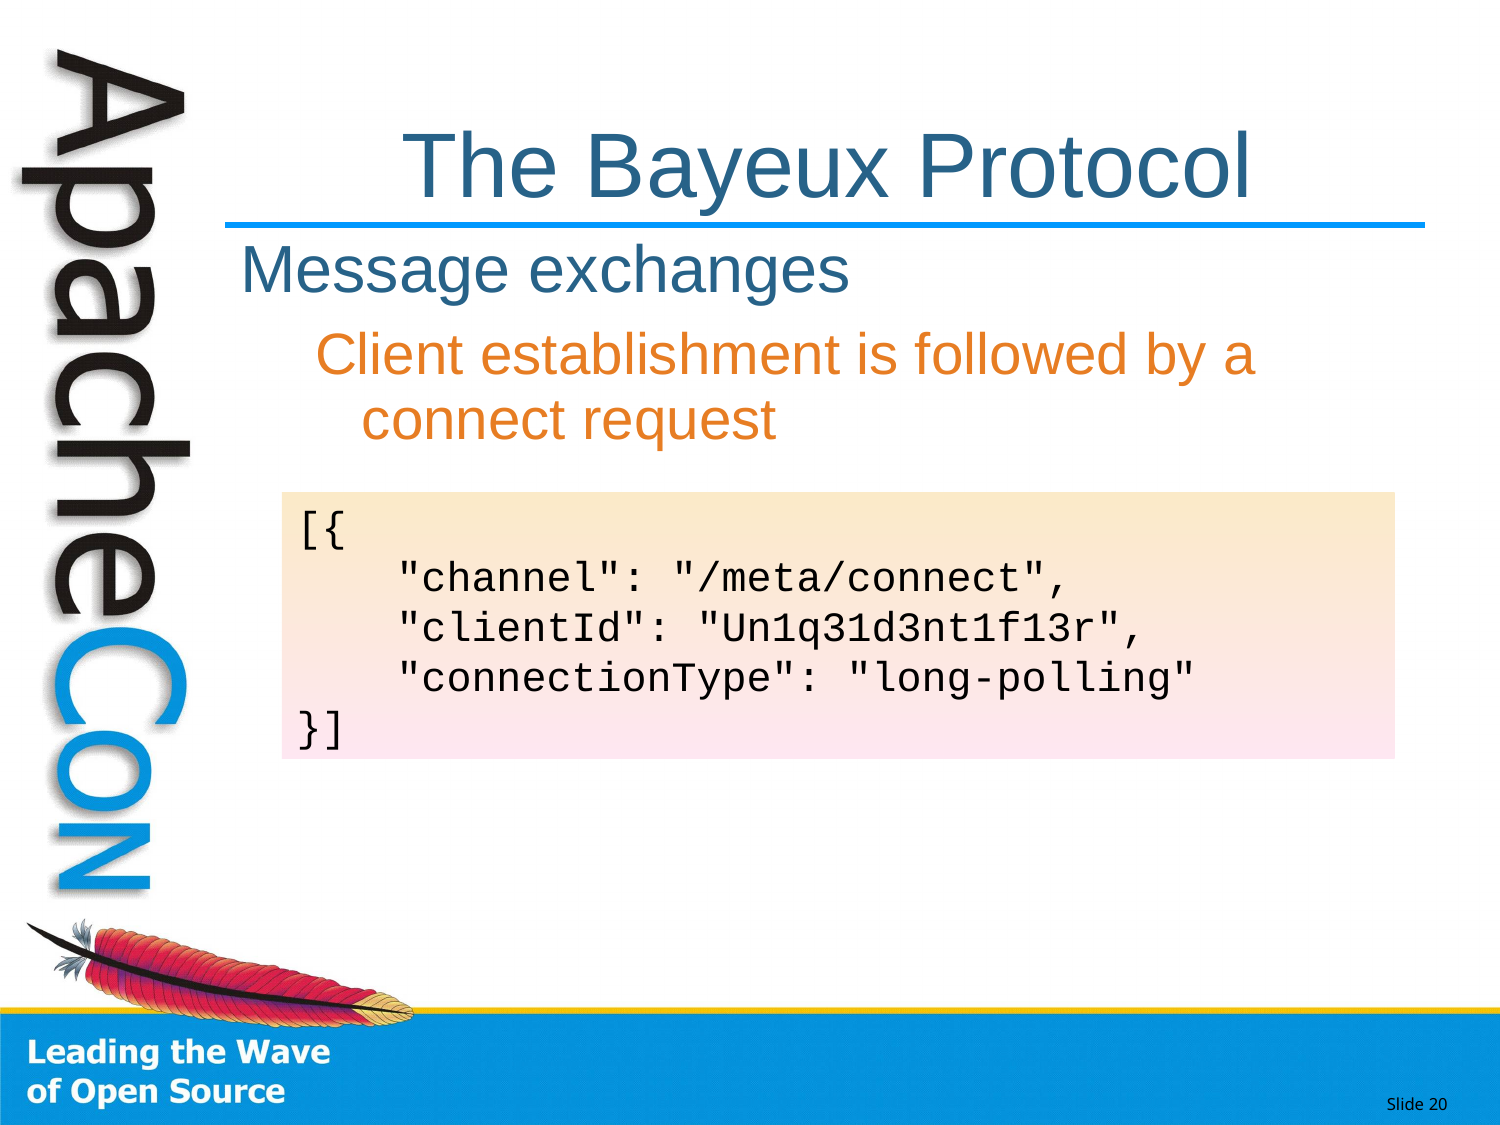

# The Bayeux Protocol
Message exchanges
Client establishment is followed by a connect request
[{
 "channel": "/meta/connect",
 "clientId": "Un1q31d3nt1f13r",
 "connectionType": "long-polling"
}]
Slide